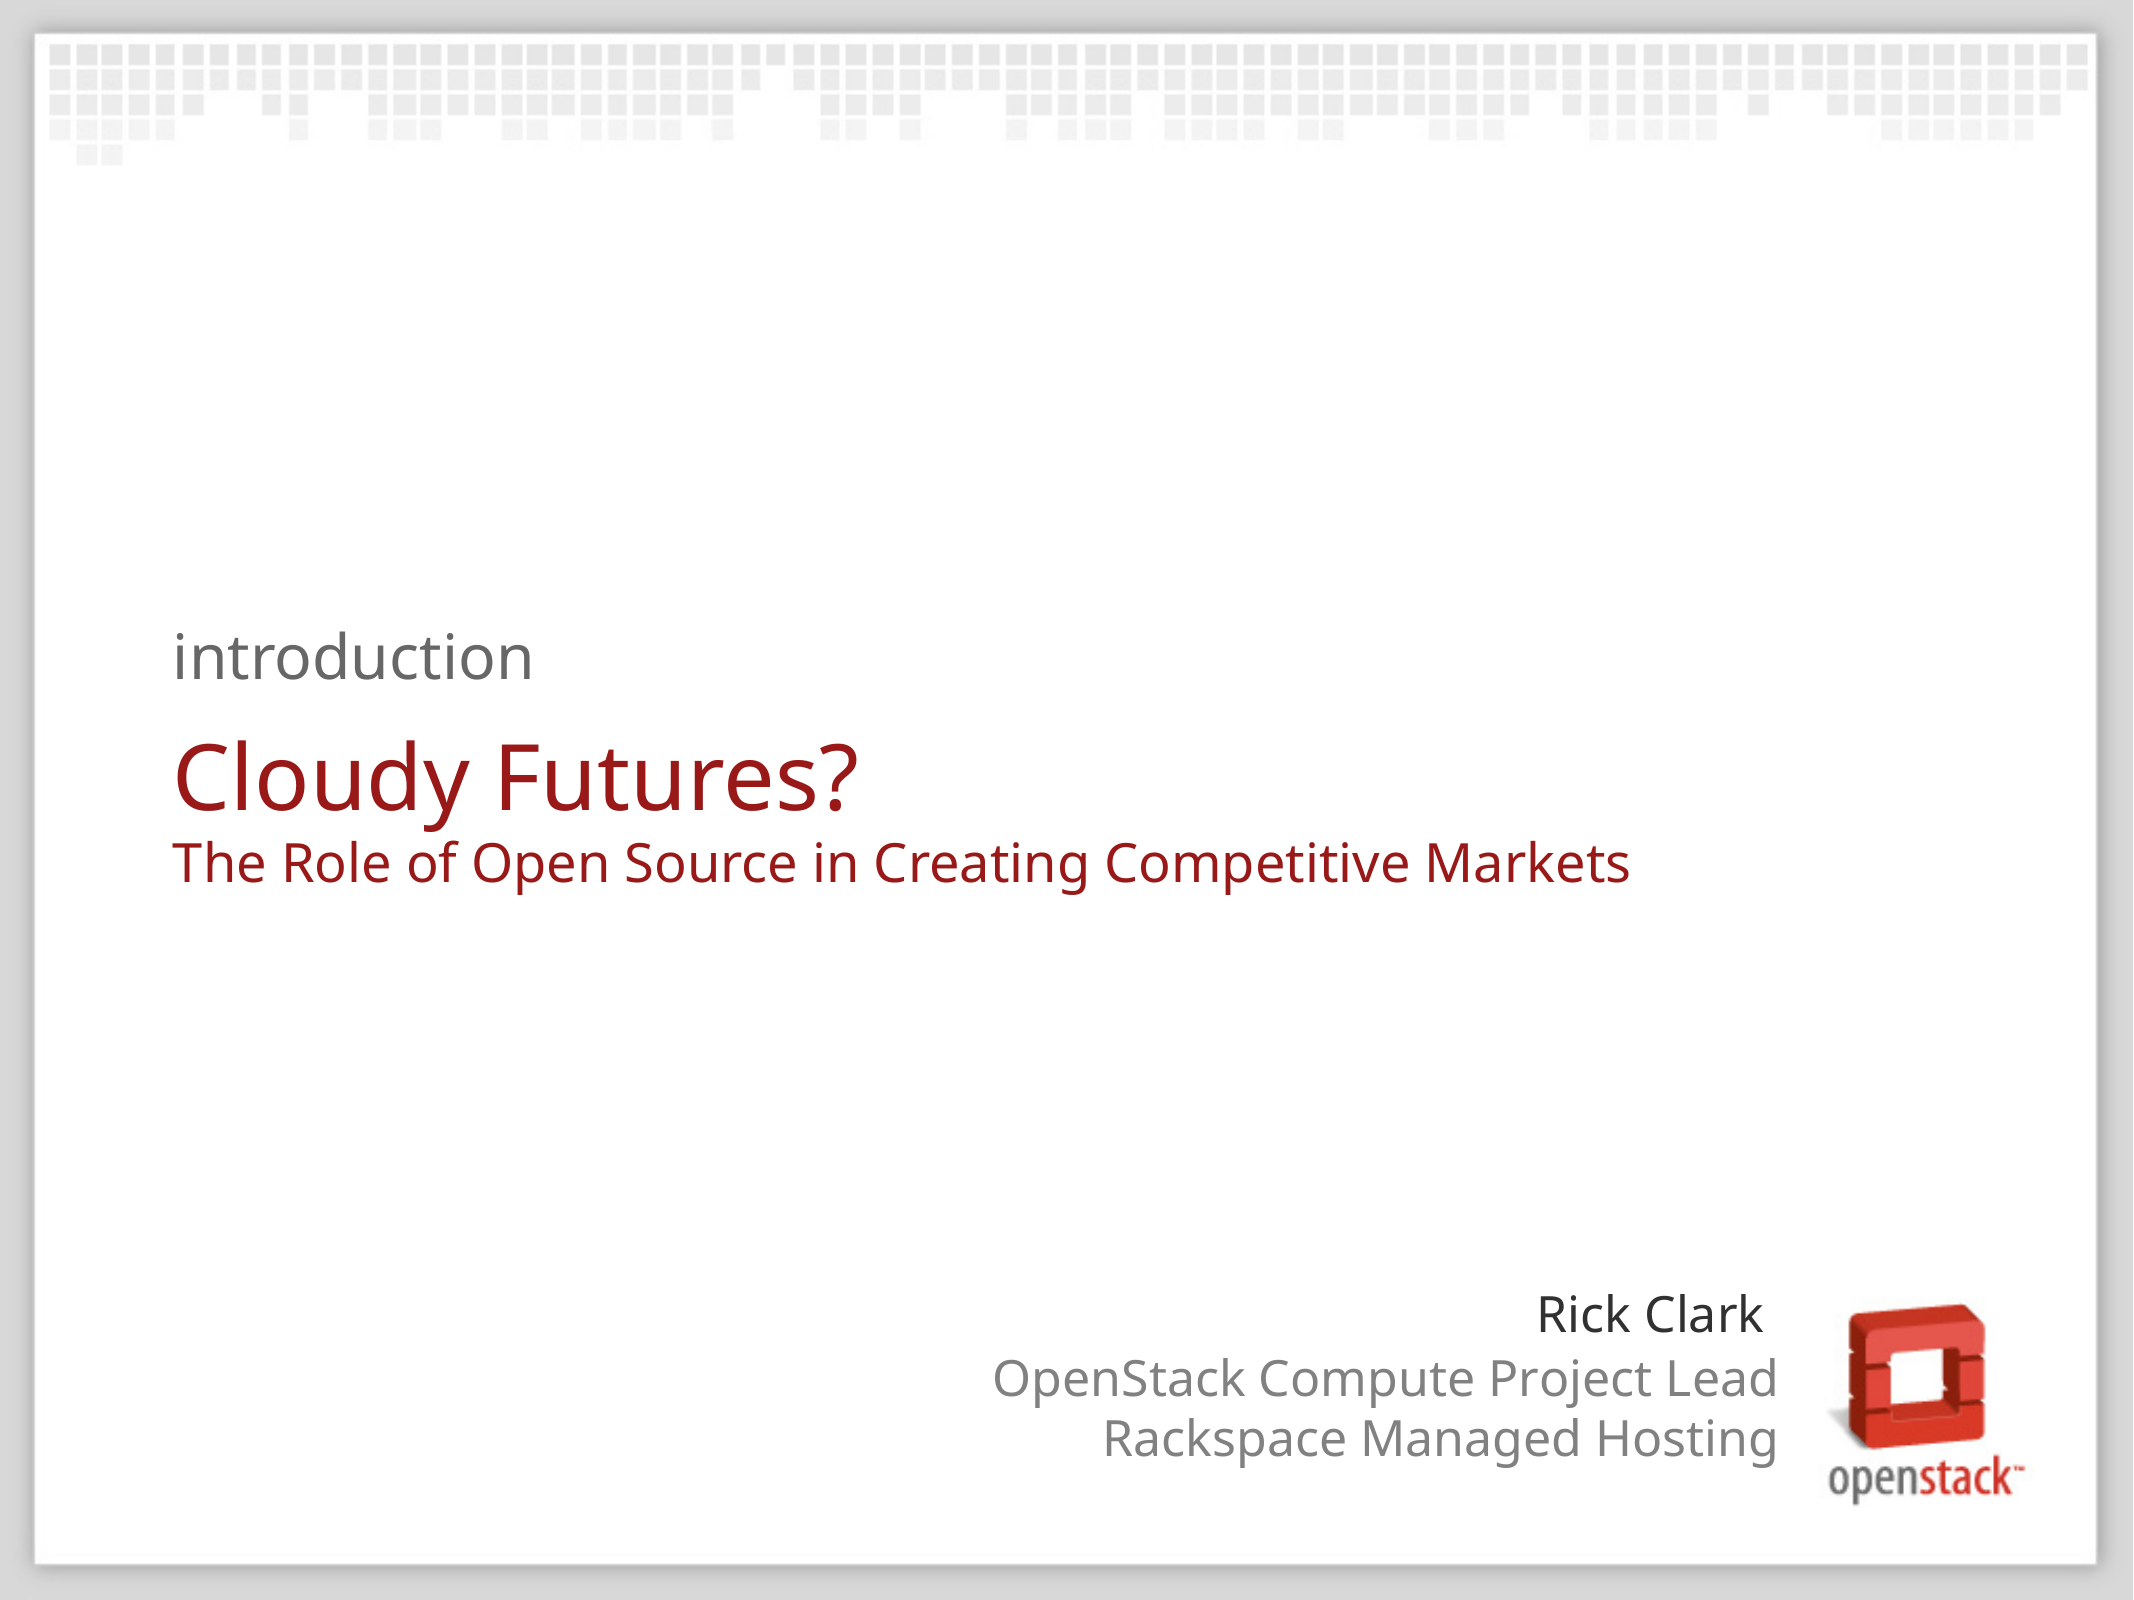

introduction
# Cloudy Futures? The Role of Open Source in Creating Competitive Markets
Rick Clark
OpenStack Compute Project Lead
Rackspace Managed Hosting